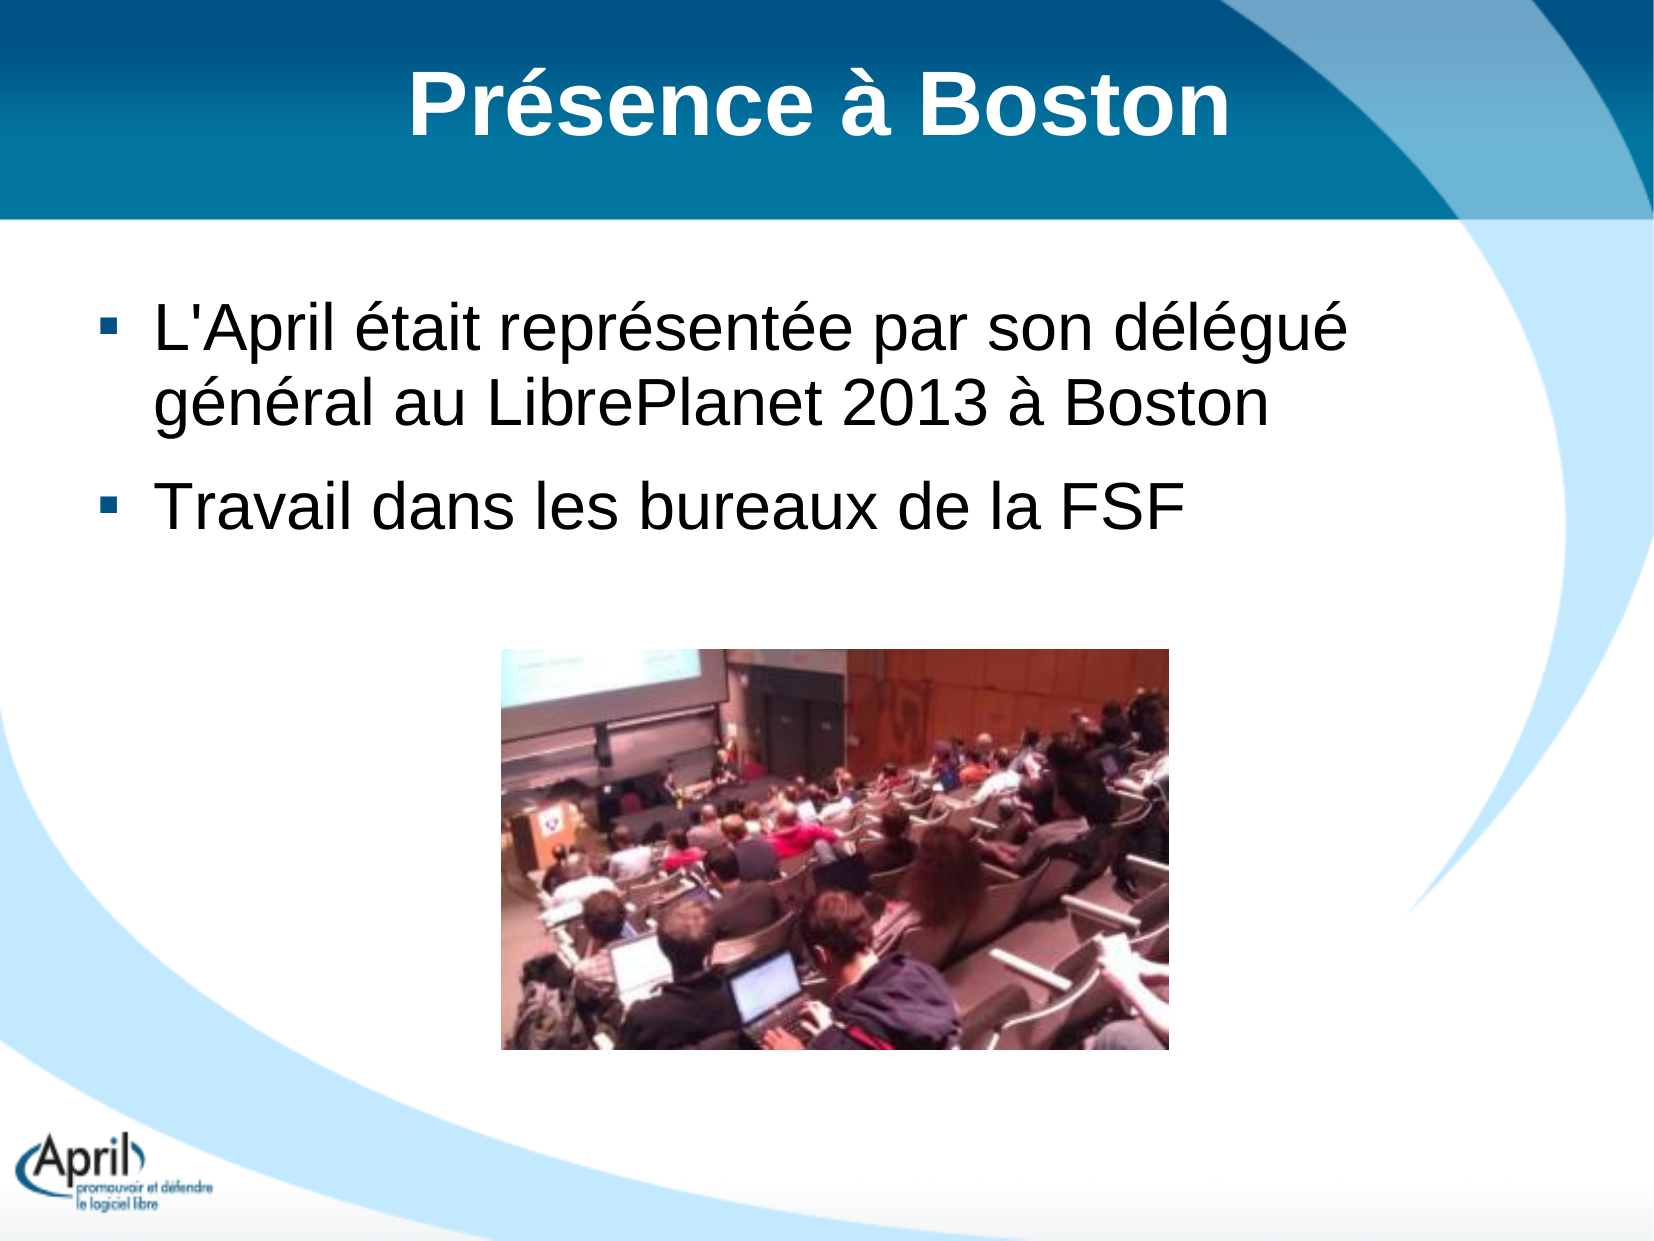

# Présence à Boston
L'April était représentée par son délégué général au LibrePlanet 2013 à Boston
Travail dans les bureaux de la FSF